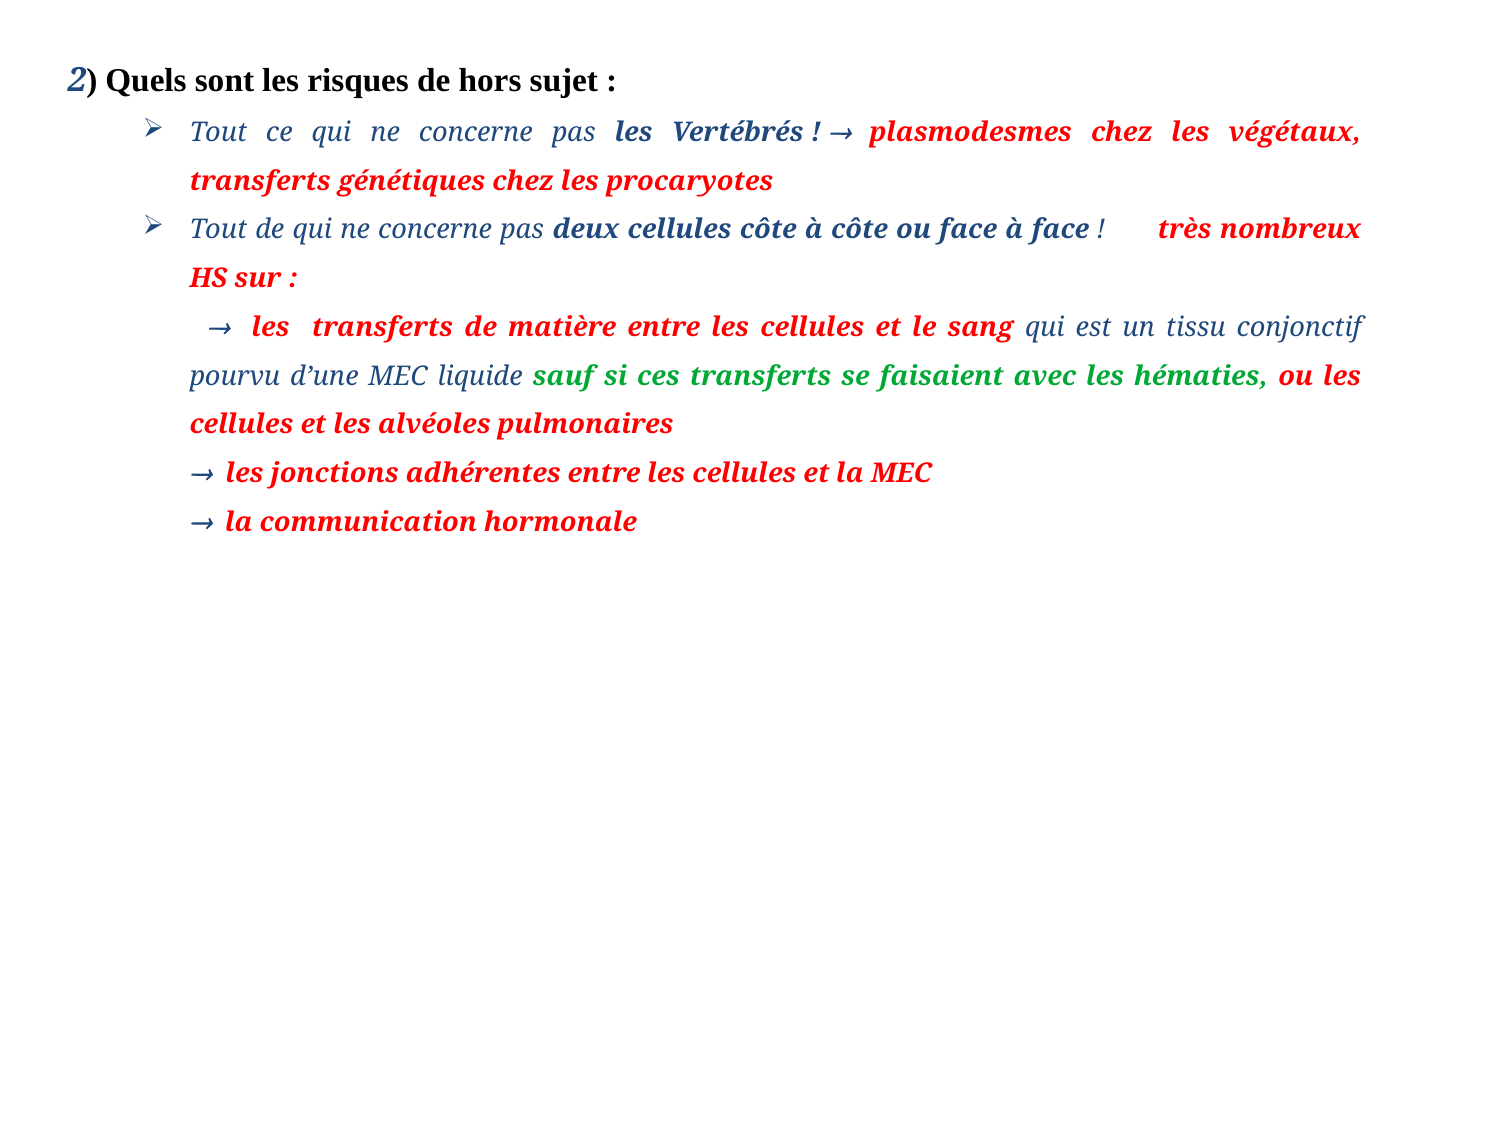

2) Quels sont les risques de hors sujet :
Tout ce qui ne concerne pas les Vertébrés !  plasmodesmes chez les végétaux, transferts génétiques chez les procaryotes
Tout de qui ne concerne pas deux cellules côte à côte ou face à face ! très nombreux HS sur :
  les transferts de matière entre les cellules et le sang qui est un tissu conjonctif pourvu d’une MEC liquide sauf si ces transferts se faisaient avec les hématies, ou les cellules et les alvéoles pulmonaires
 les jonctions adhérentes entre les cellules et la MEC
 la communication hormonale